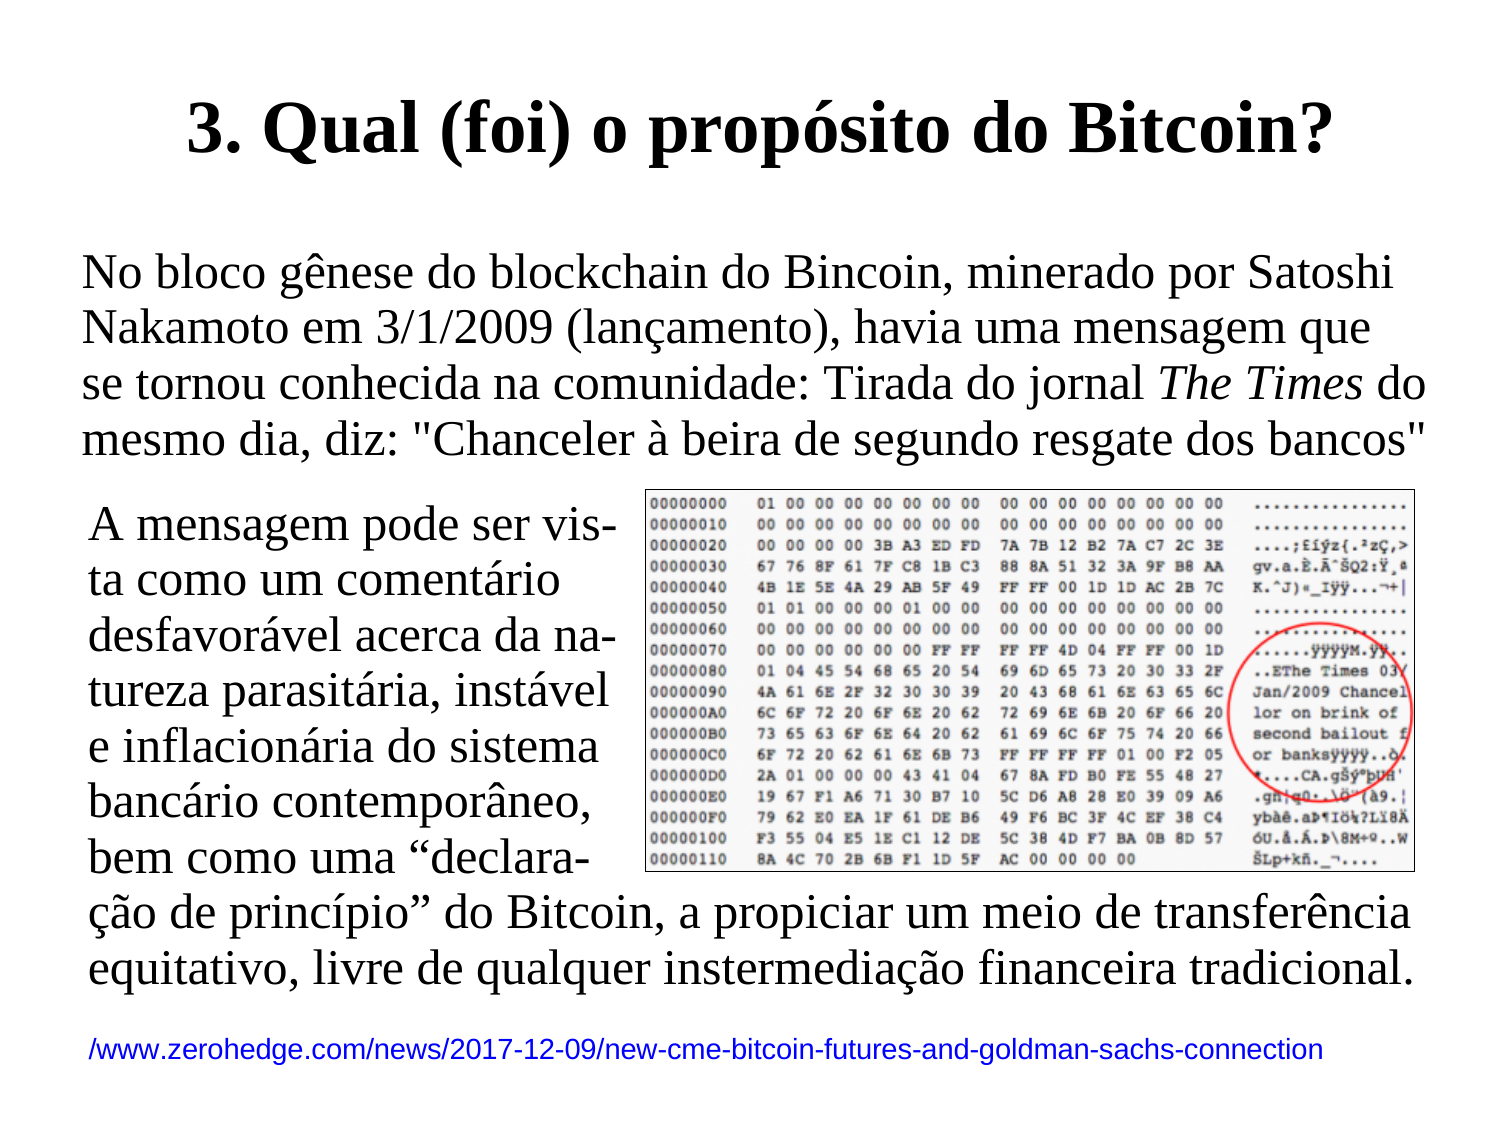

# 3. Qual (foi) o propósito do Bitcoin?
No bloco gênese do blockchain do Bincoin, minerado por Satoshi
Nakamoto em 3/1/2009 (lançamento), havia uma mensagem que
se tornou conhecida na comunidade: Tirada do jornal The Times do
mesmo dia, diz: "Chanceler à beira de segundo resgate dos bancos"
A mensagem pode ser vis-
ta como um comentário
desfavorável acerca da na-
tureza parasitária, instável
e inflacionária do sistema
bancário contemporâneo,
bem como uma “declara-
ção de princípio” do Bitcoin, a propiciar um meio de transferência
equitativo, livre de qualquer instermediação financeira tradicional.
/www.zerohedge.com/news/2017-12-09/new-cme-bitcoin-futures-and-goldman-sachs-connection